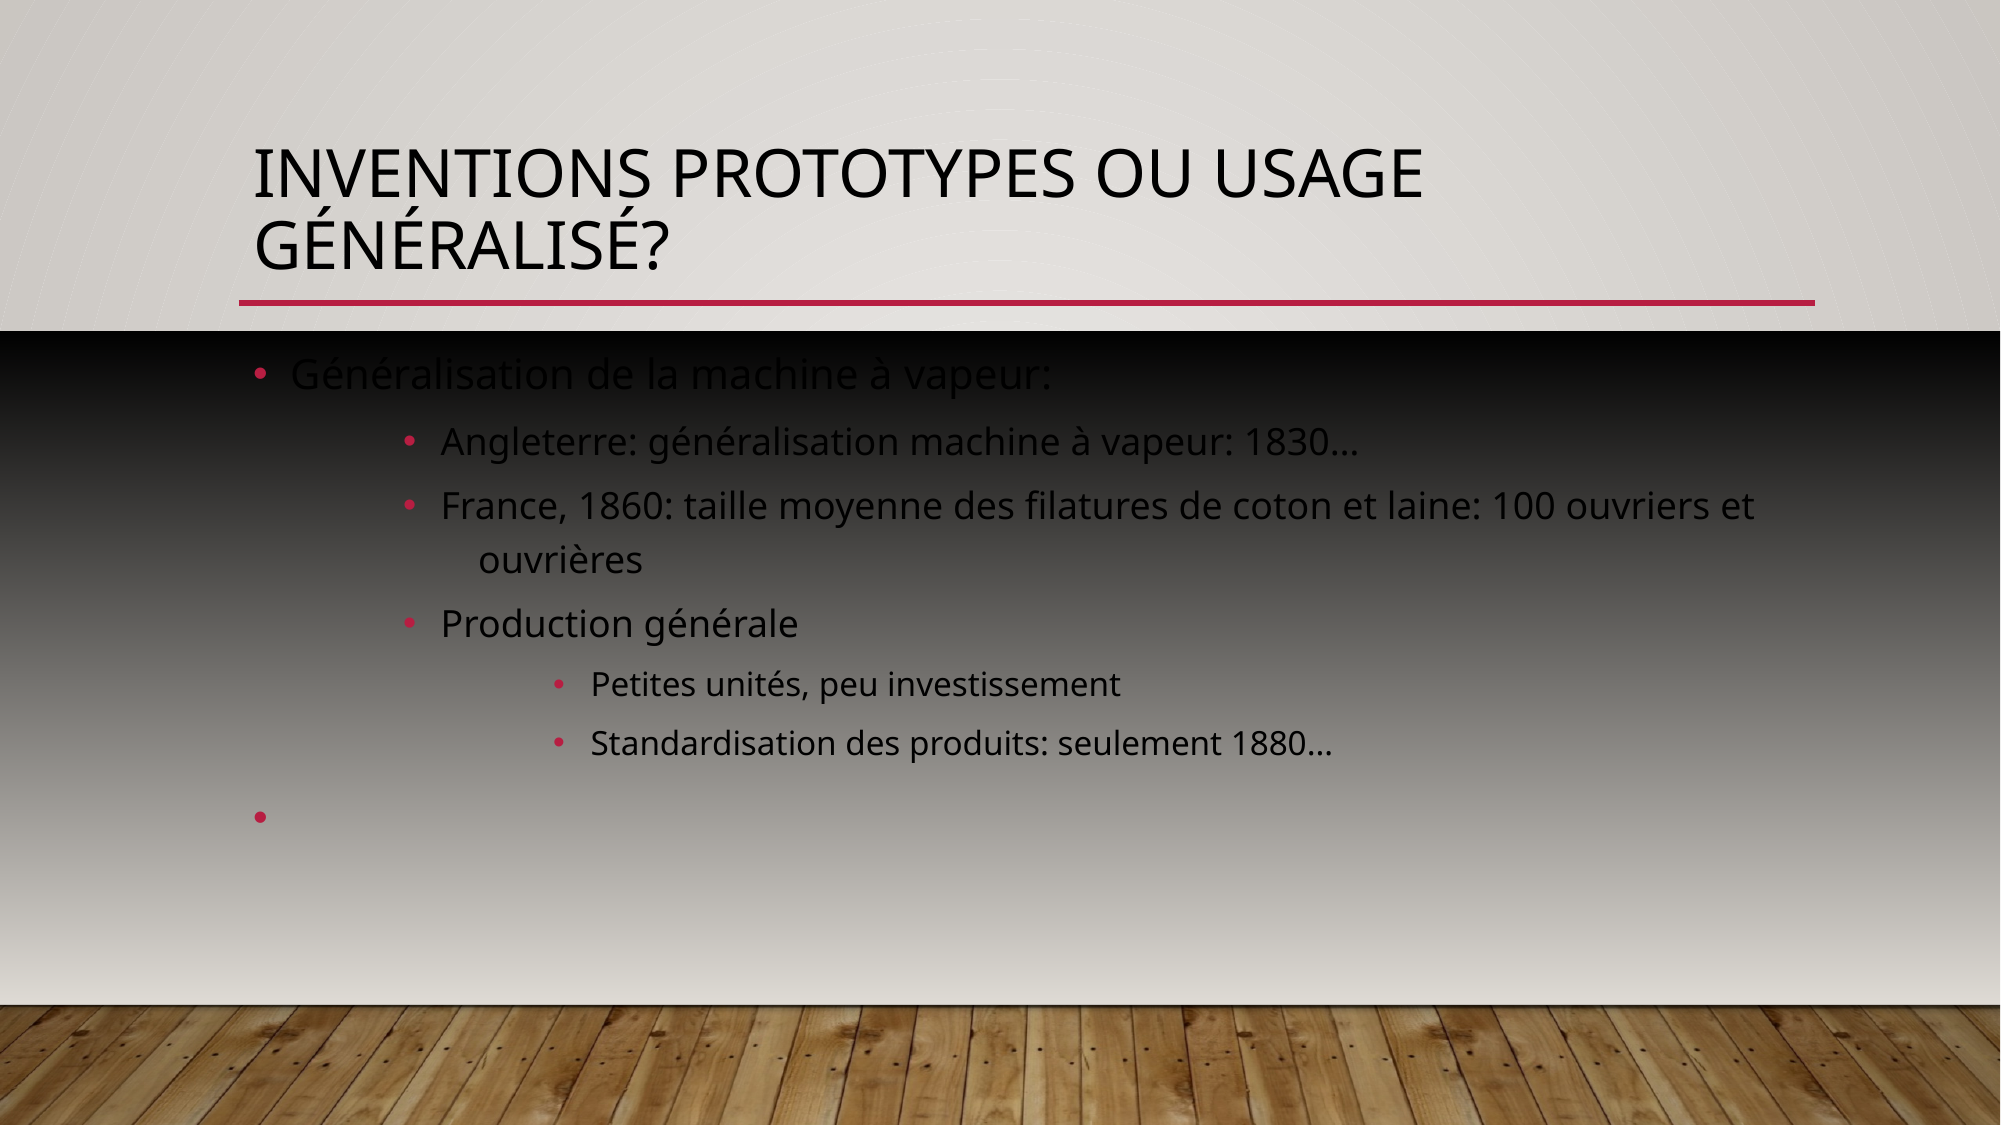

# Inventions prototypes ou usage généralisé?
Généralisation de la machine à vapeur:
Angleterre: généralisation machine à vapeur: 1830…
France, 1860: taille moyenne des filatures de coton et laine: 100 ouvriers et ouvrières
Production générale
Petites unités, peu investissement
Standardisation des produits: seulement 1880…